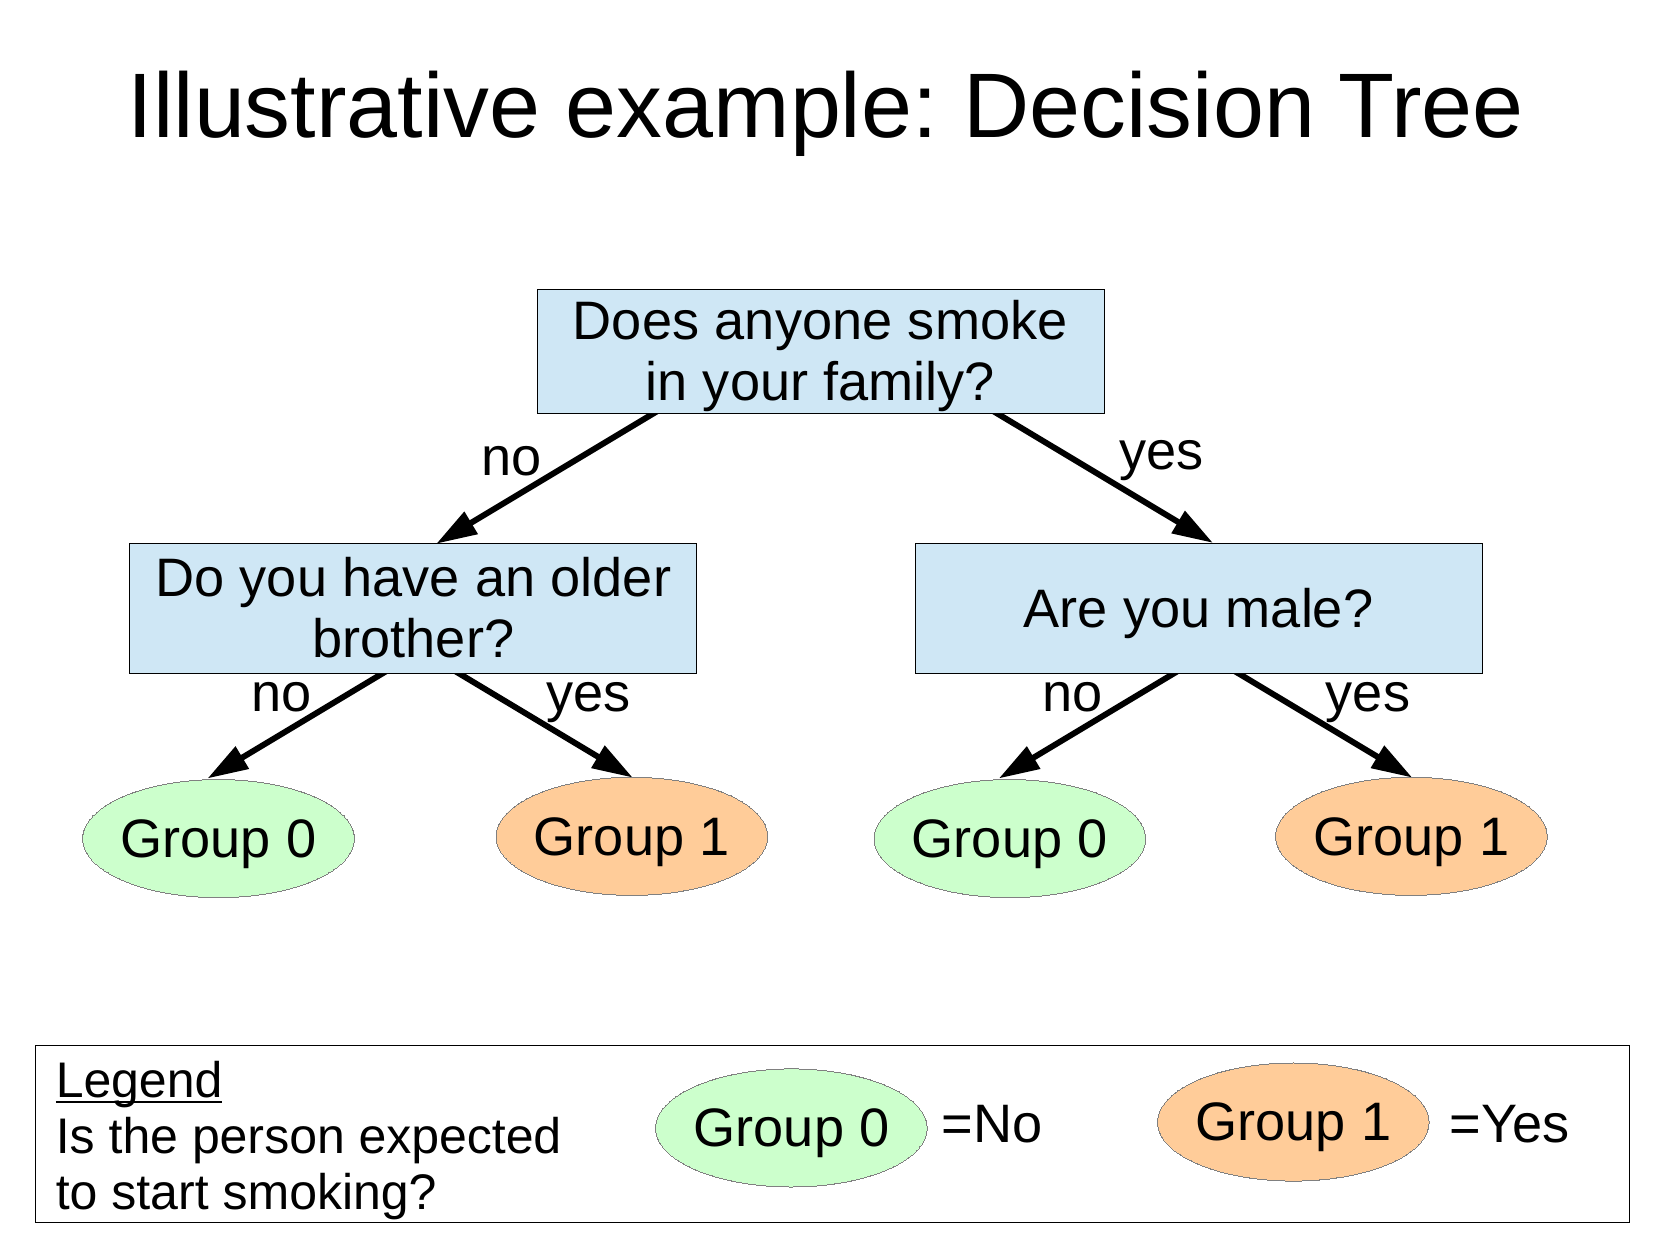

# Illustrative example: Decision Tree
Does anyone smoke
in your family?
yes
no
Do you have an older
brother?
Are you male?
no
yes
no
yes
Group 1
Group 1
Group 0
Group 0
Legend
Is the person expected
to start smoking?
Group 1
Group 0
=No
=Yes